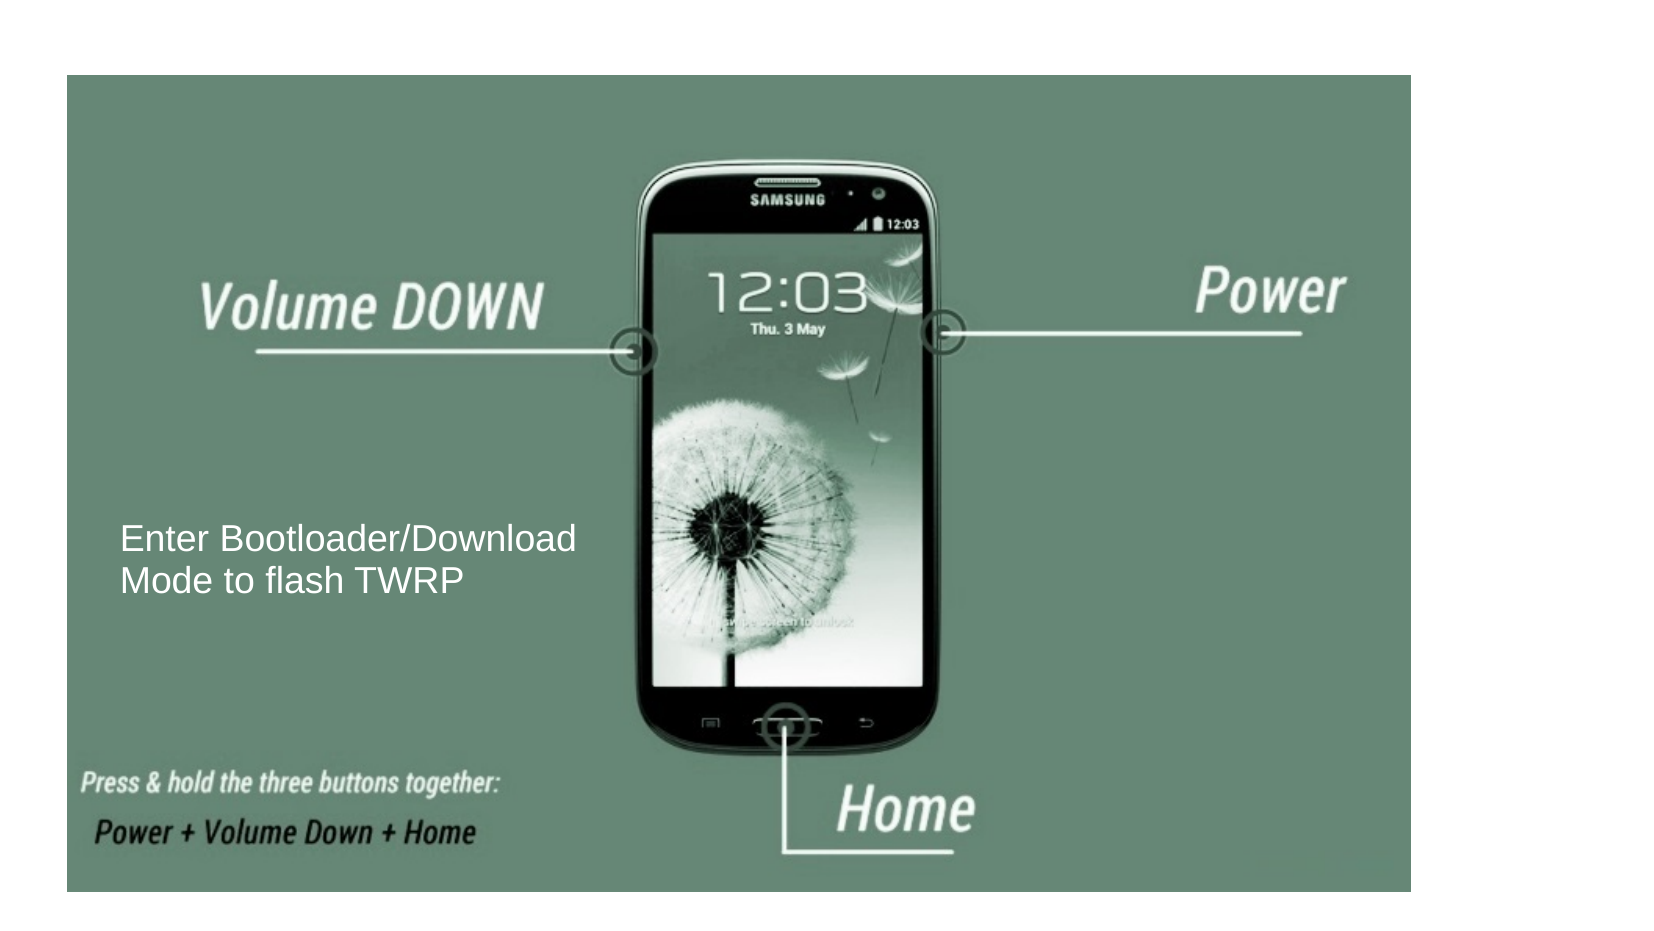

#
Enter Bootloader/Download Mode to flash TWRP